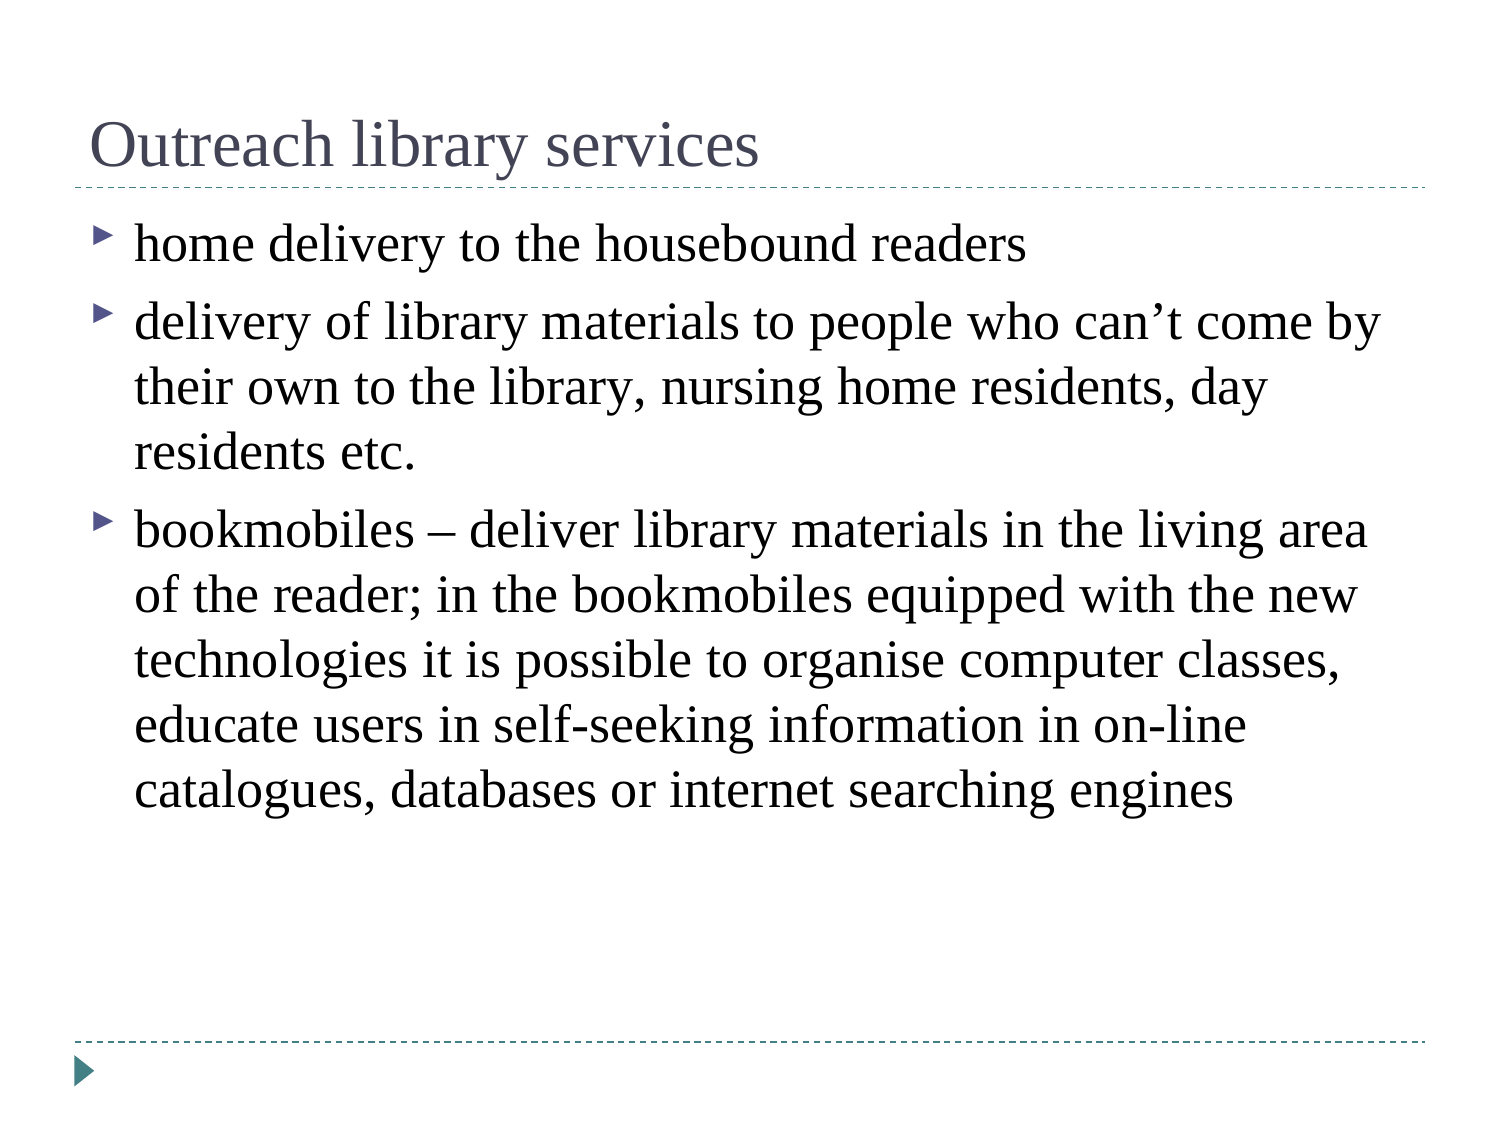

# Outreach library services
home delivery to the housebound readers
delivery of library materials to people who can’t come by their own to the library, nursing home residents, day residents etc.
bookmobiles – deliver library materials in the living area of the reader; in the bookmobiles equipped with the new technologies it is possible to organise computer classes, educate users in self-seeking information in on-line catalogues, databases or internet searching engines